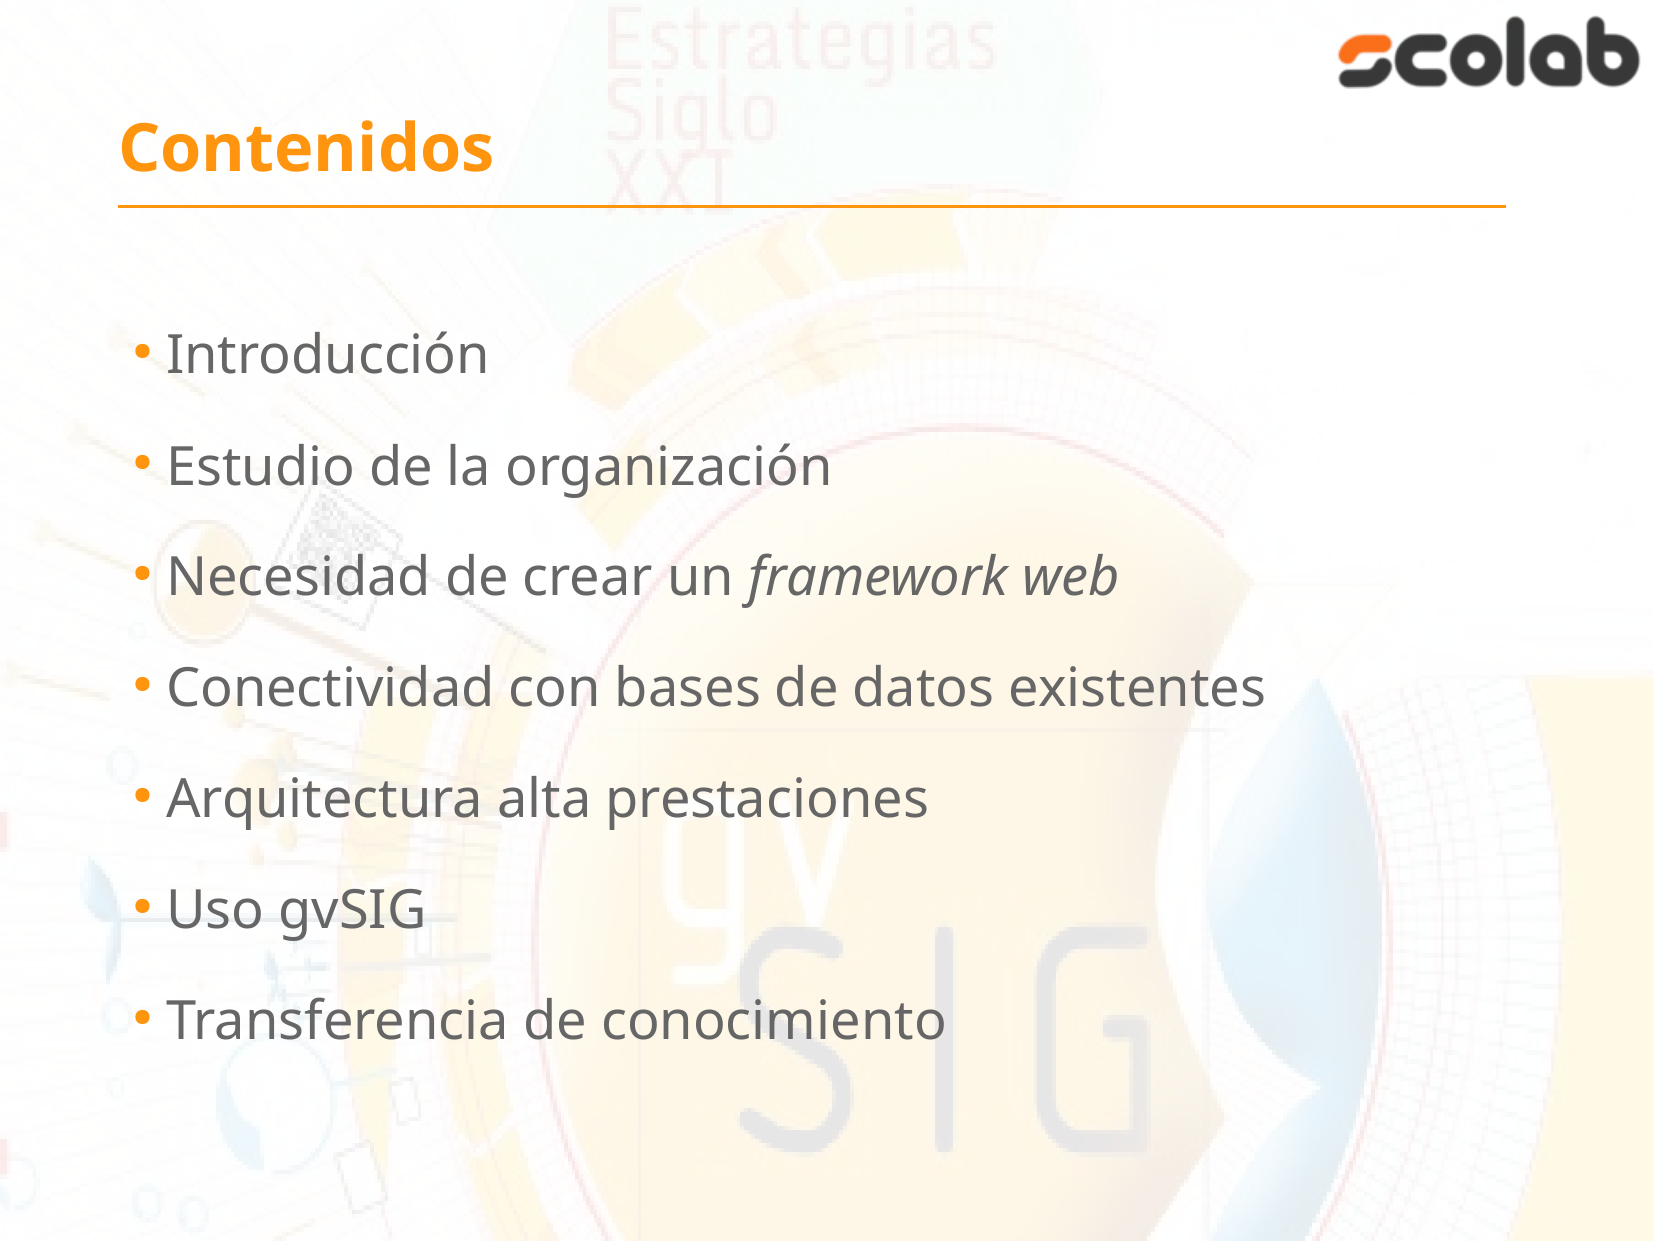

# Contenidos
 Introducción
 Estudio de la organización
 Necesidad de crear un framework web
 Conectividad con bases de datos existentes
 Arquitectura alta prestaciones
 Uso gvSIG
 Transferencia de conocimiento